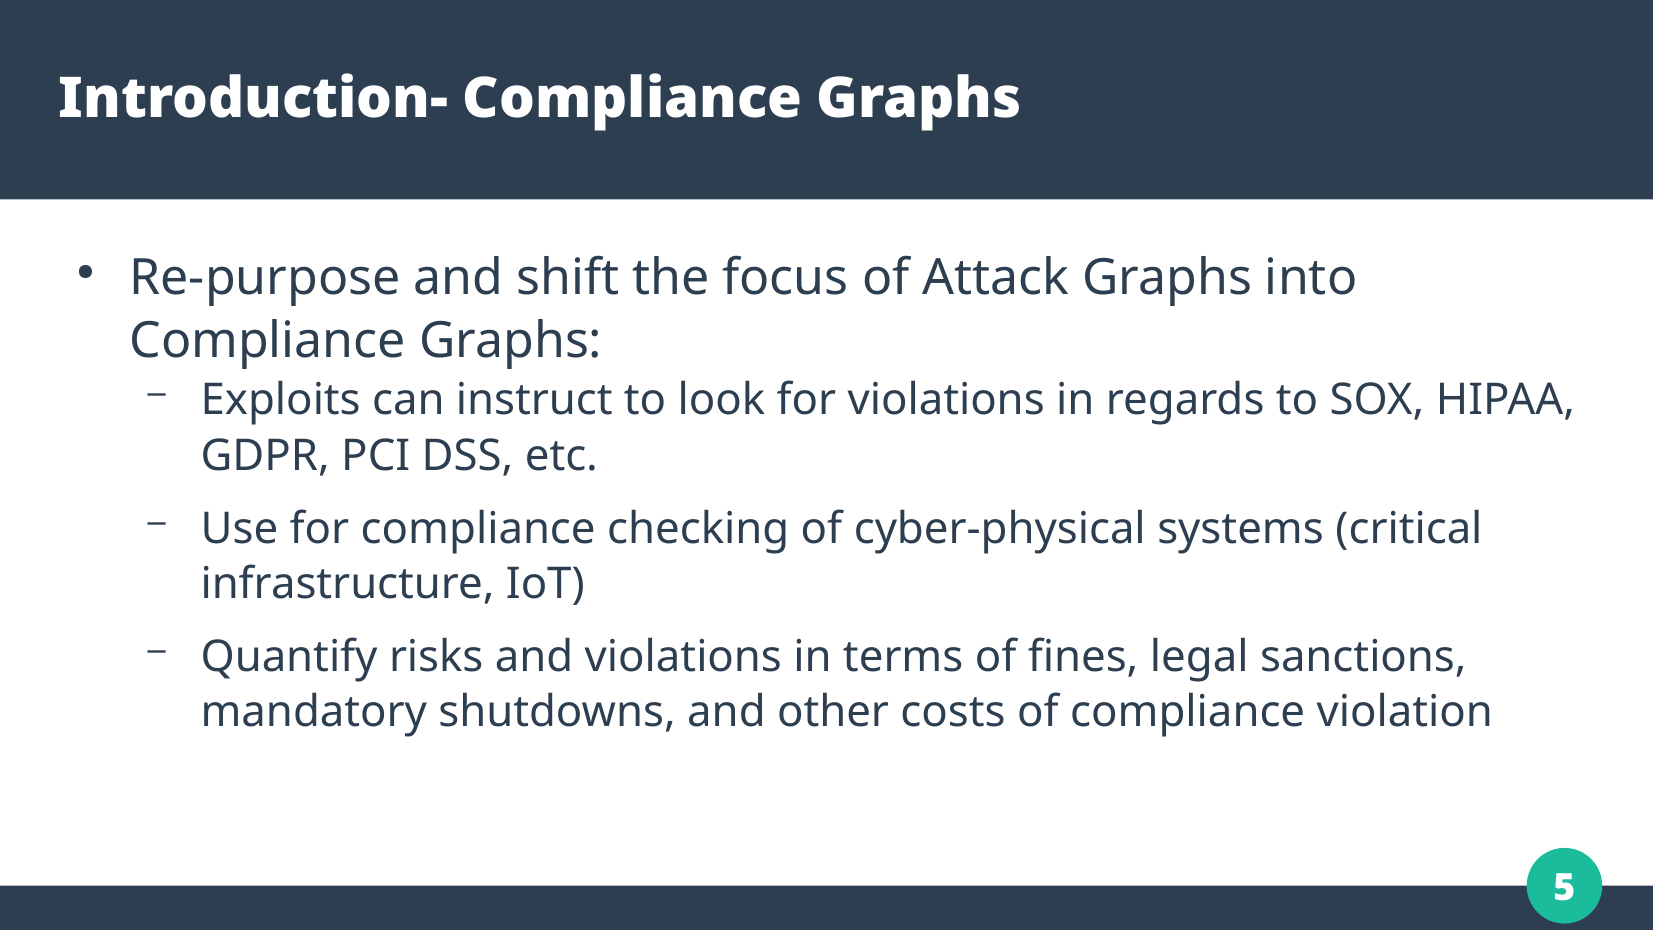

# Introduction- Compliance Graphs
Re-purpose and shift the focus of Attack Graphs into Compliance Graphs:
Exploits can instruct to look for violations in regards to SOX, HIPAA, GDPR, PCI DSS, etc.
Use for compliance checking of cyber-physical systems (critical infrastructure, IoT)
Quantify risks and violations in terms of fines, legal sanctions, mandatory shutdowns, and other costs of compliance violation